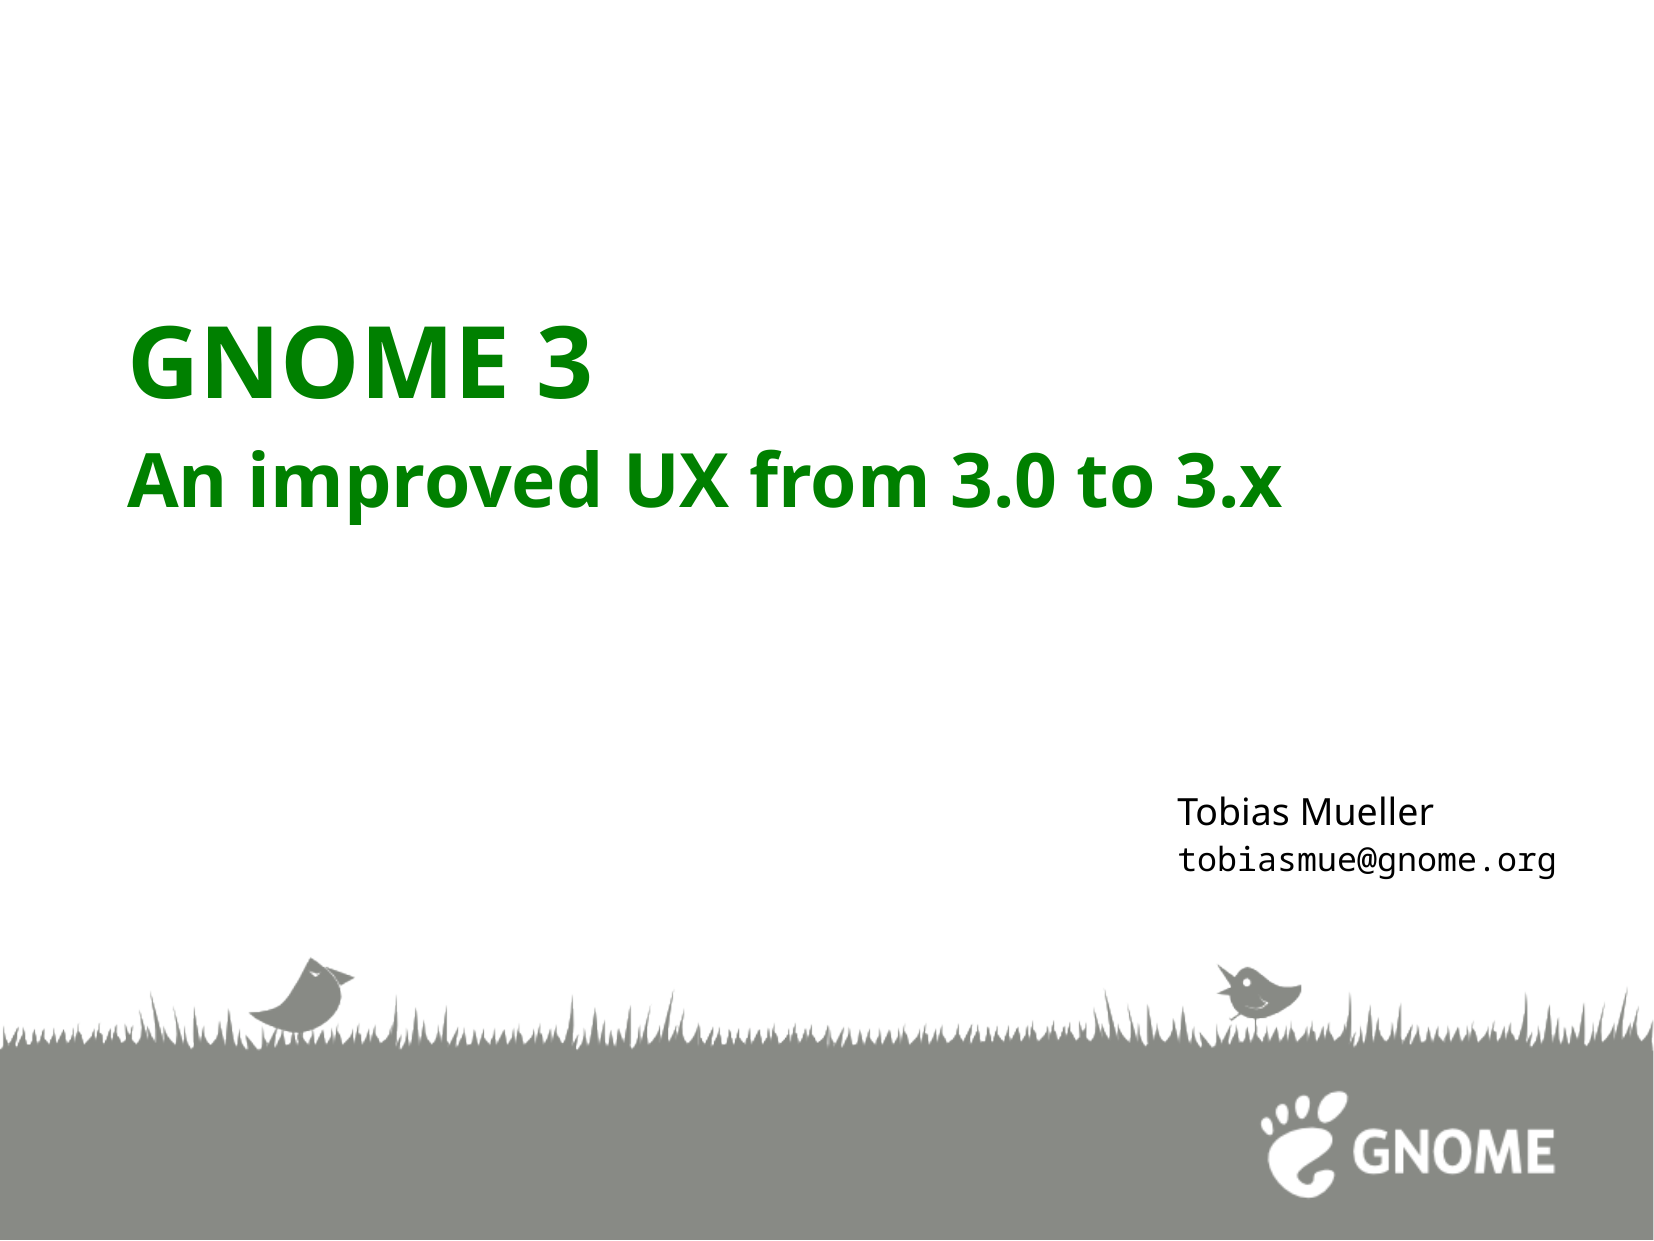

GNOME 3
An improved UX from 3.0 to 3.x
Tobias Mueller
tobiasmue@gnome.org